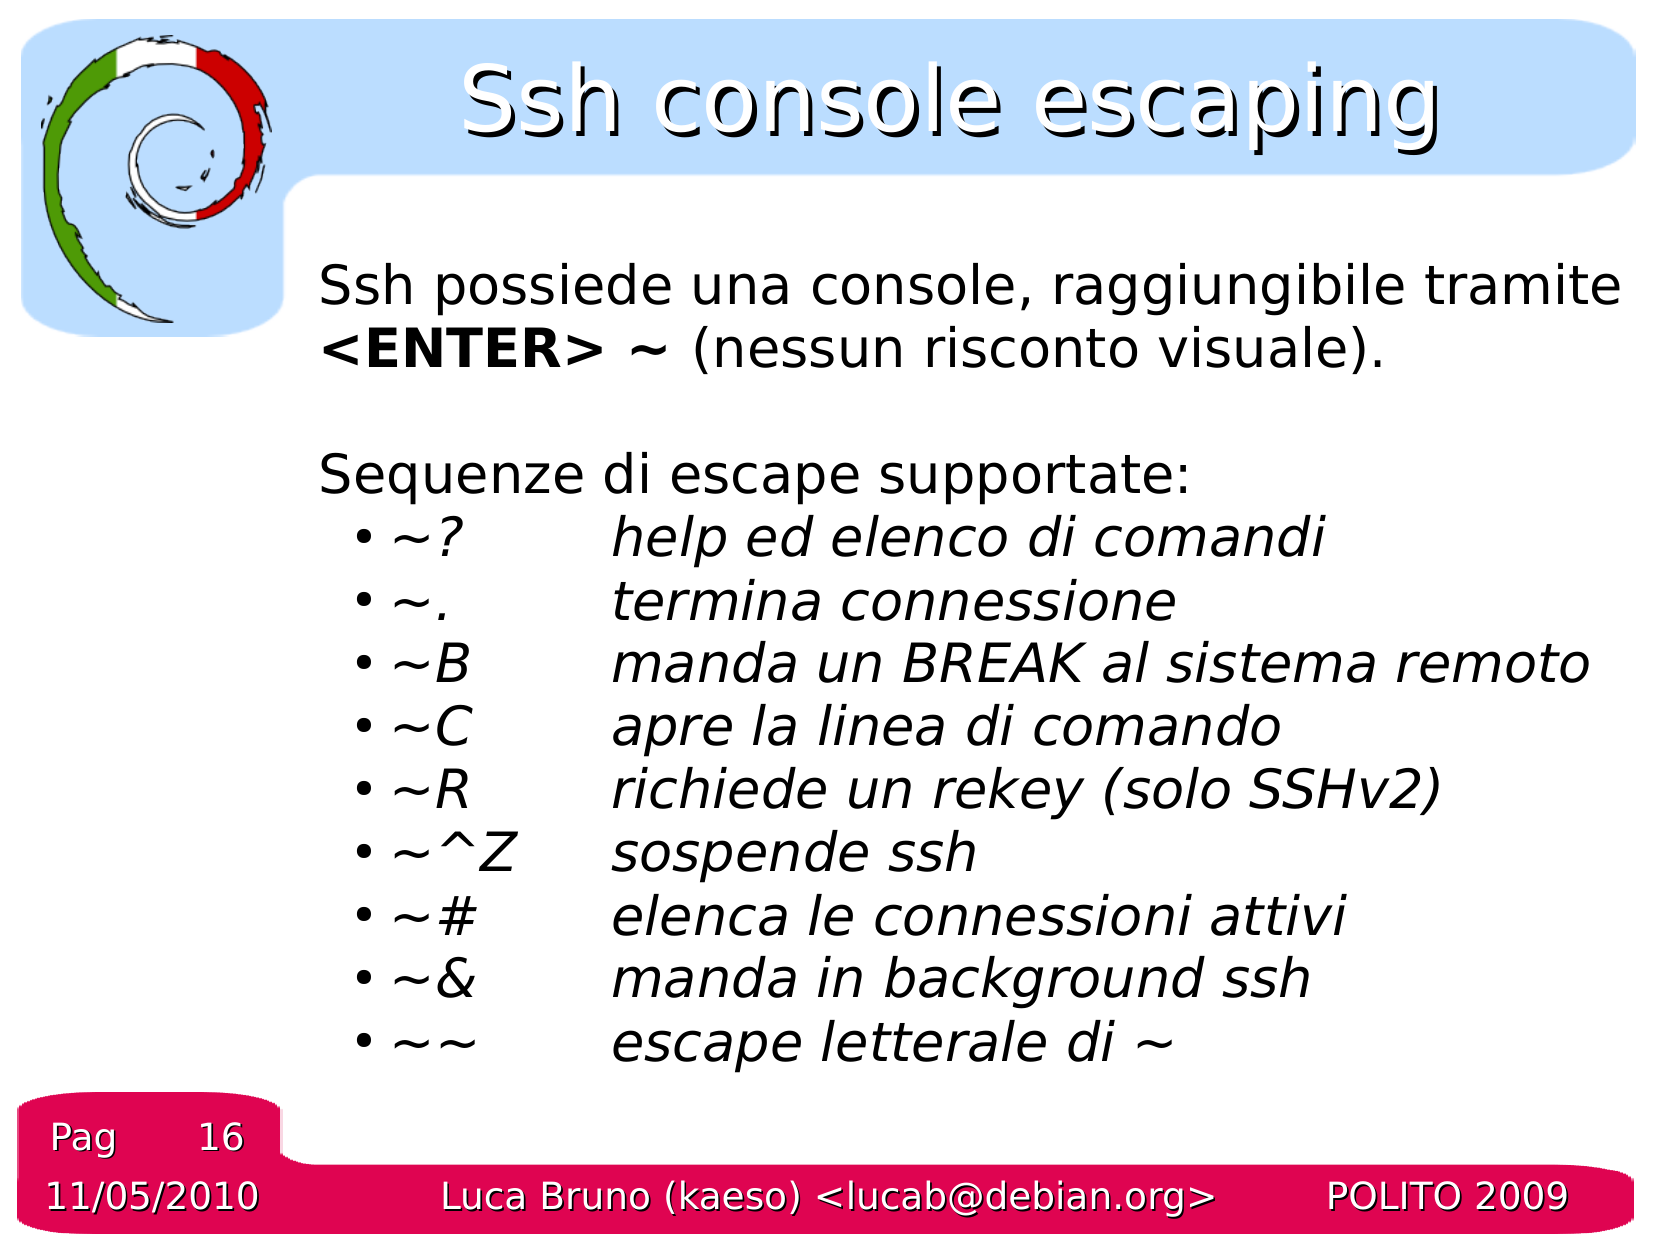

# Ssh console escaping
Ssh possiede una console, raggiungibile tramite <ENTER> ~ (nessun risconto visuale).
Sequenze di escape supportate:
~? 	 	help ed elenco di comandi
~. 	 	termina connessione
~B 	 	manda un BREAK al sistema remoto
~C 		apre la linea di comando
~R 	 	richiede un rekey (solo SSHv2)
~^Z 	 	sospende ssh
~# 	 	elenca le connessioni attivi
~& 	 	manda in background ssh
~~ 	 	escape letterale di ~
Pag
11/05/2010
Luca Bruno (kaeso) <lucab@debian.org> 		POLITO 2009